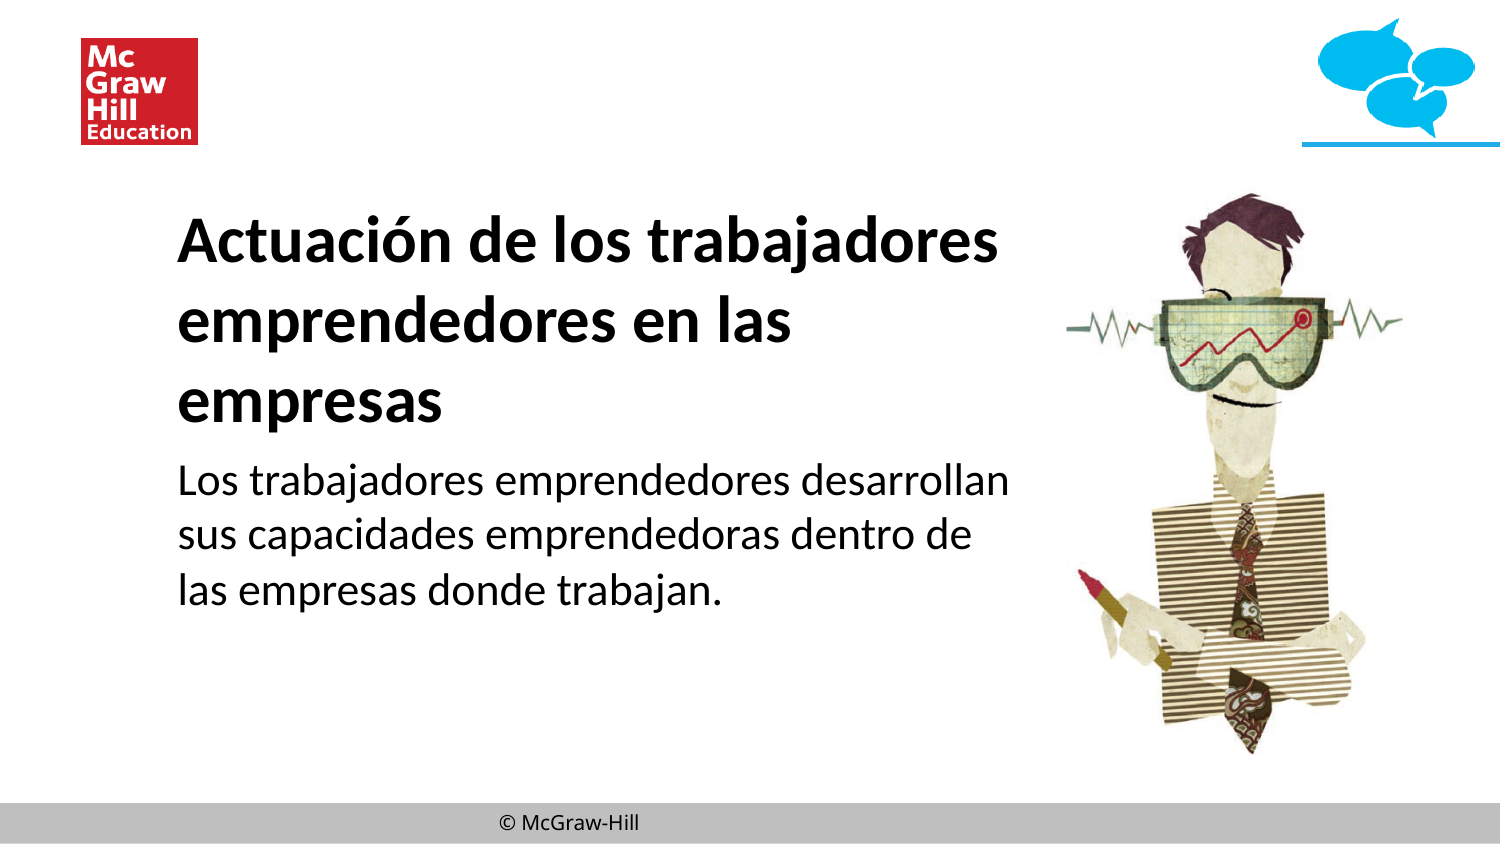

Actuación de los trabajadores emprendedores en las empresas
Los trabajadores emprendedores desarrollan sus capacidades emprendedoras dentro de las empresas donde trabajan.